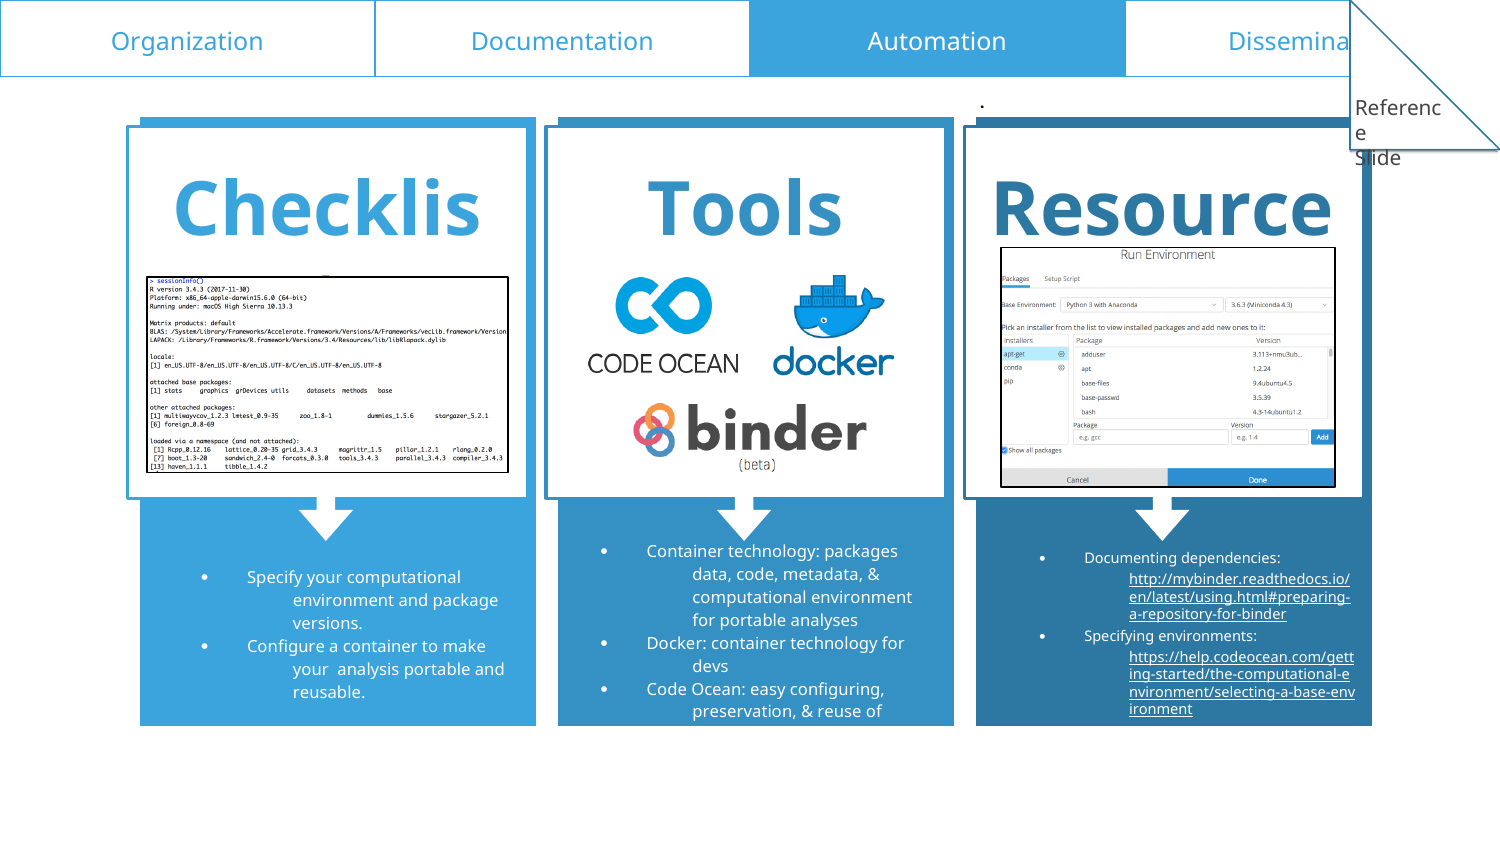

Organization
Documentation
Automation
Dissemination
Reference
Slide
Checklist
Specify your computational environment and package versions.
Configure a container to make your analysis portable and reusable.
Tools
Container technology: packages data, code, metadata, & computational environment for portable analyses
Docker: container technology for devs
Code Ocean: easy configuring, preservation, & reuse of containers for researchers
Binder: configure & share containers
Resources
Documenting dependencies: http://mybinder.readthedocs.io/en/latest/using.html#preparing-a-repository-for-binder
Specifying environments: https://help.codeocean.com/getting-started/the-computational-environment/selecting-a-base-environment